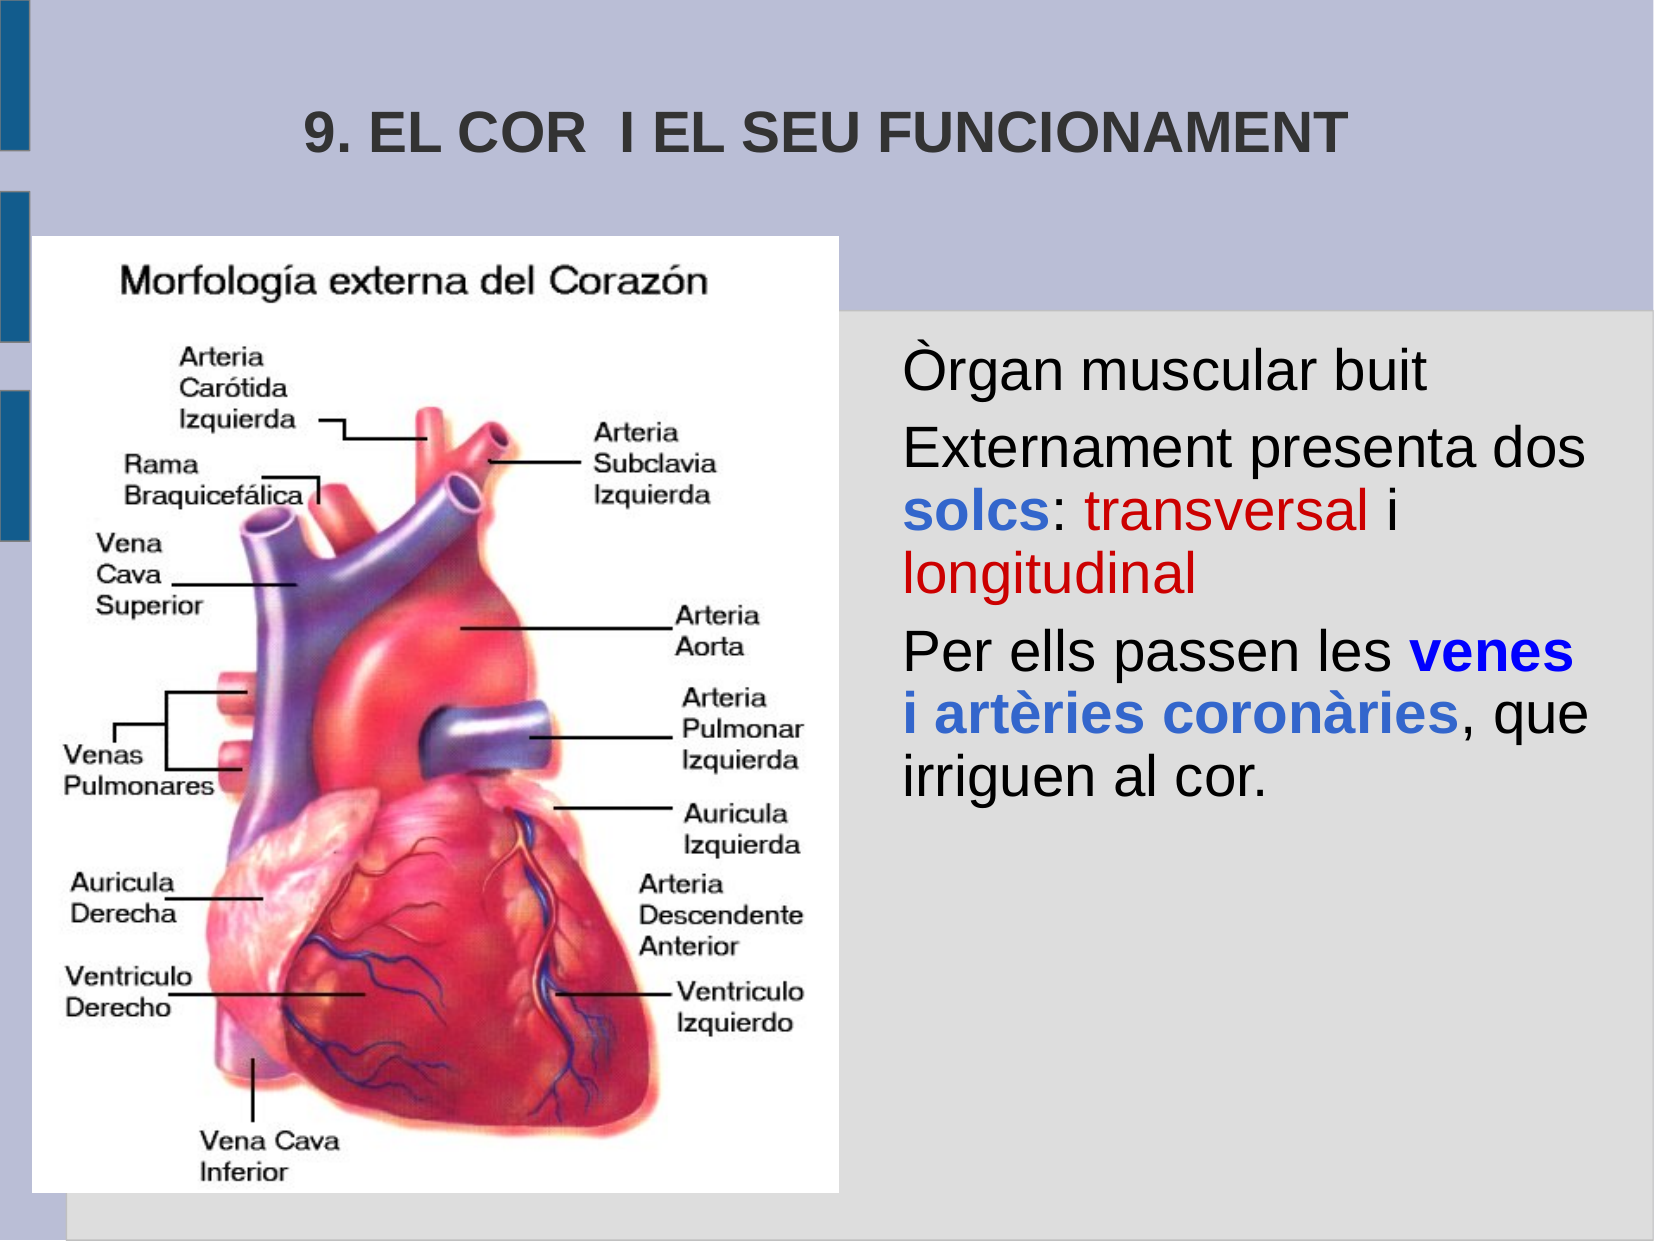

# 9. EL COR I EL SEU FUNCIONAMENT
Òrgan muscular buit
Externament presenta dos solcs: transversal i longitudinal
Per ells passen les venes i artèries coronàries, que irriguen al cor.